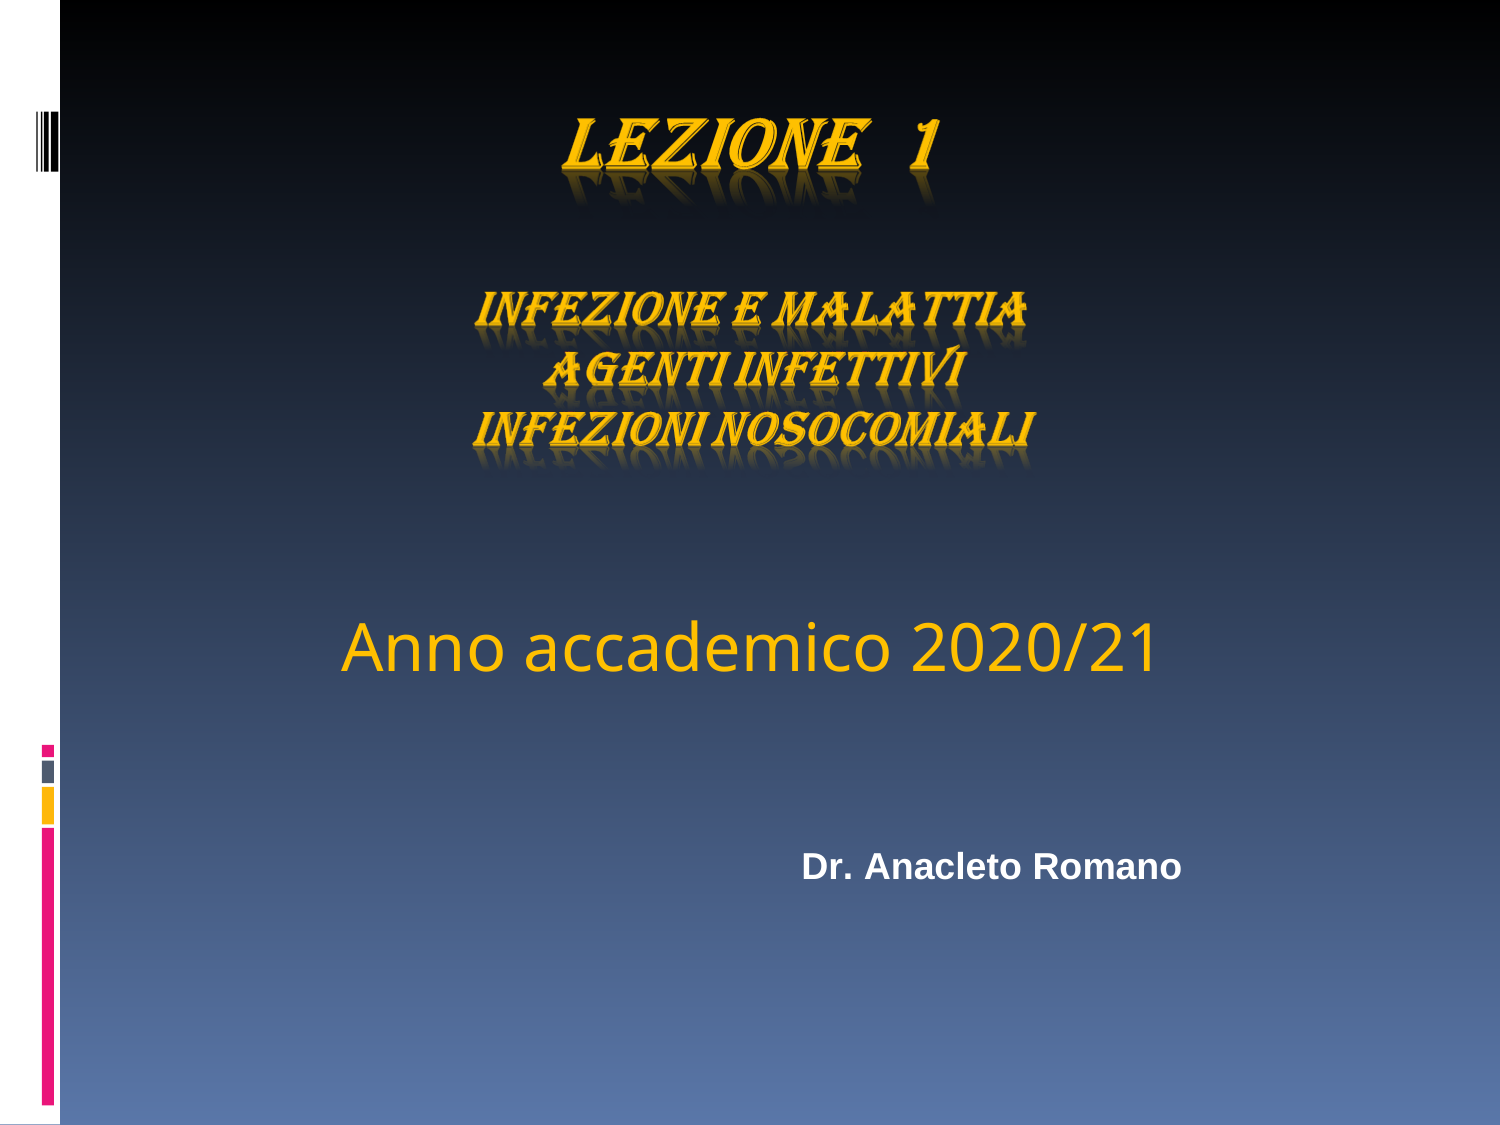

# Anno accademico 2020/21
Dr. Anacleto Romano